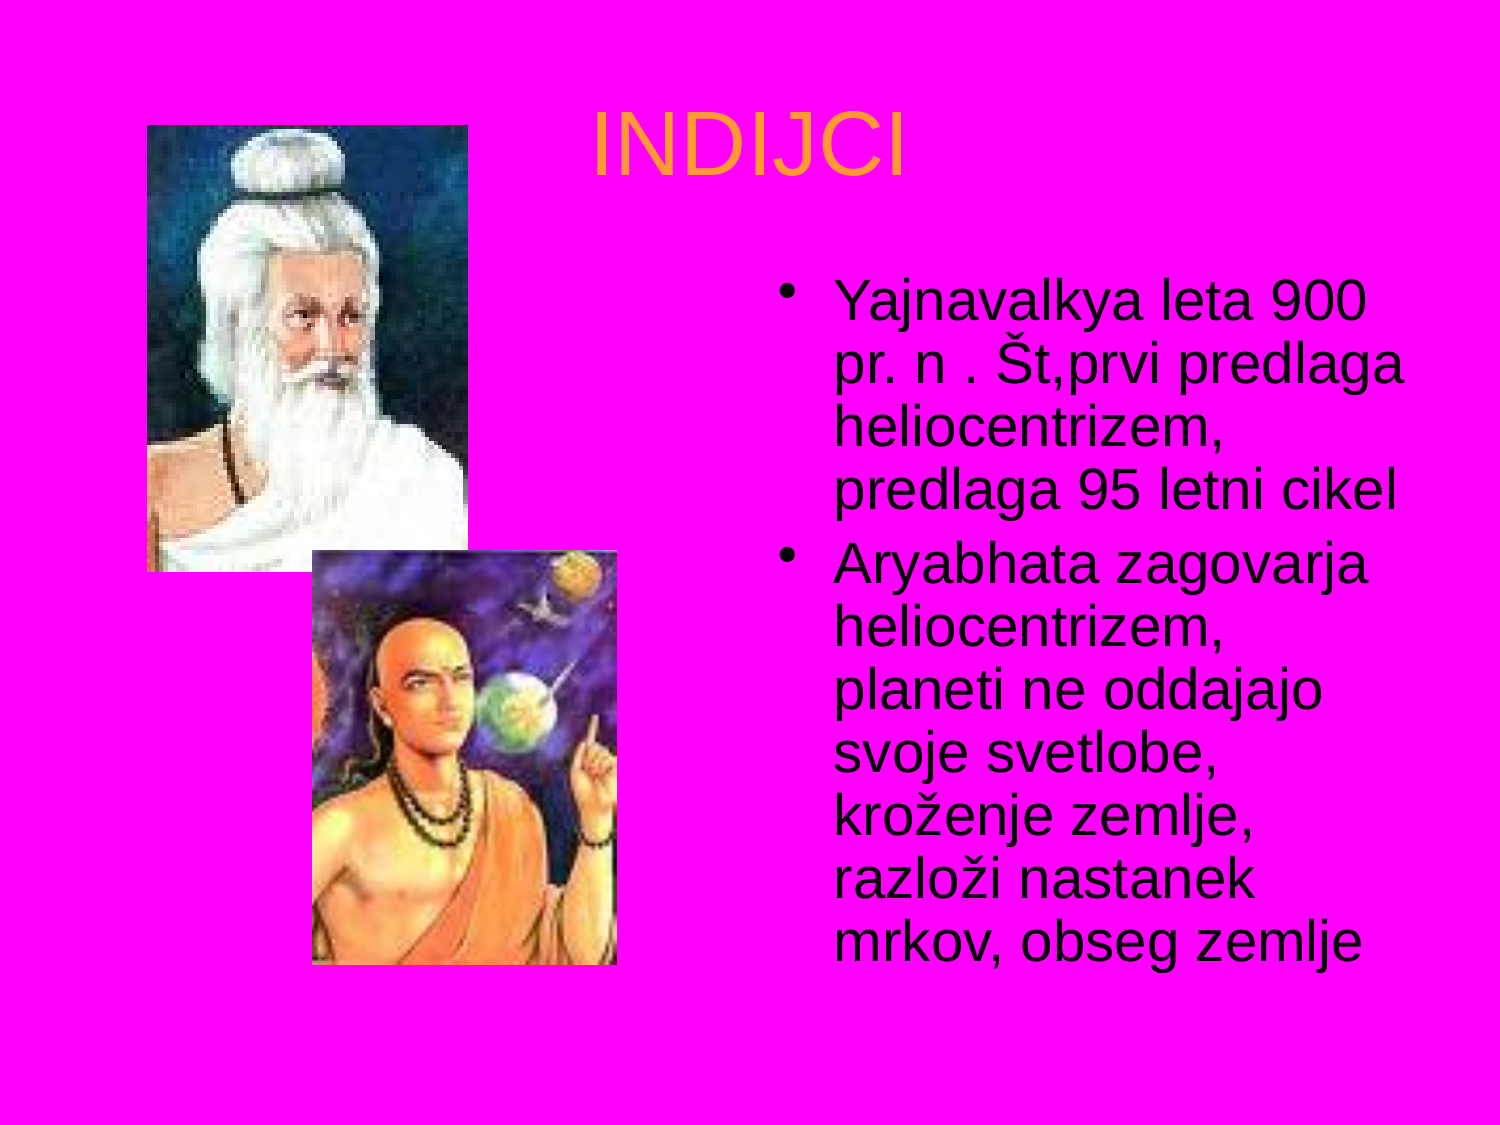

# INDIJCI
Yajnavalkya leta 900 pr. n . Št,prvi predlaga heliocentrizem, predlaga 95 letni cikel
Aryabhata zagovarja heliocentrizem, planeti ne oddajajo svoje svetlobe, kroženje zemlje, razloži nastanek mrkov, obseg zemlje